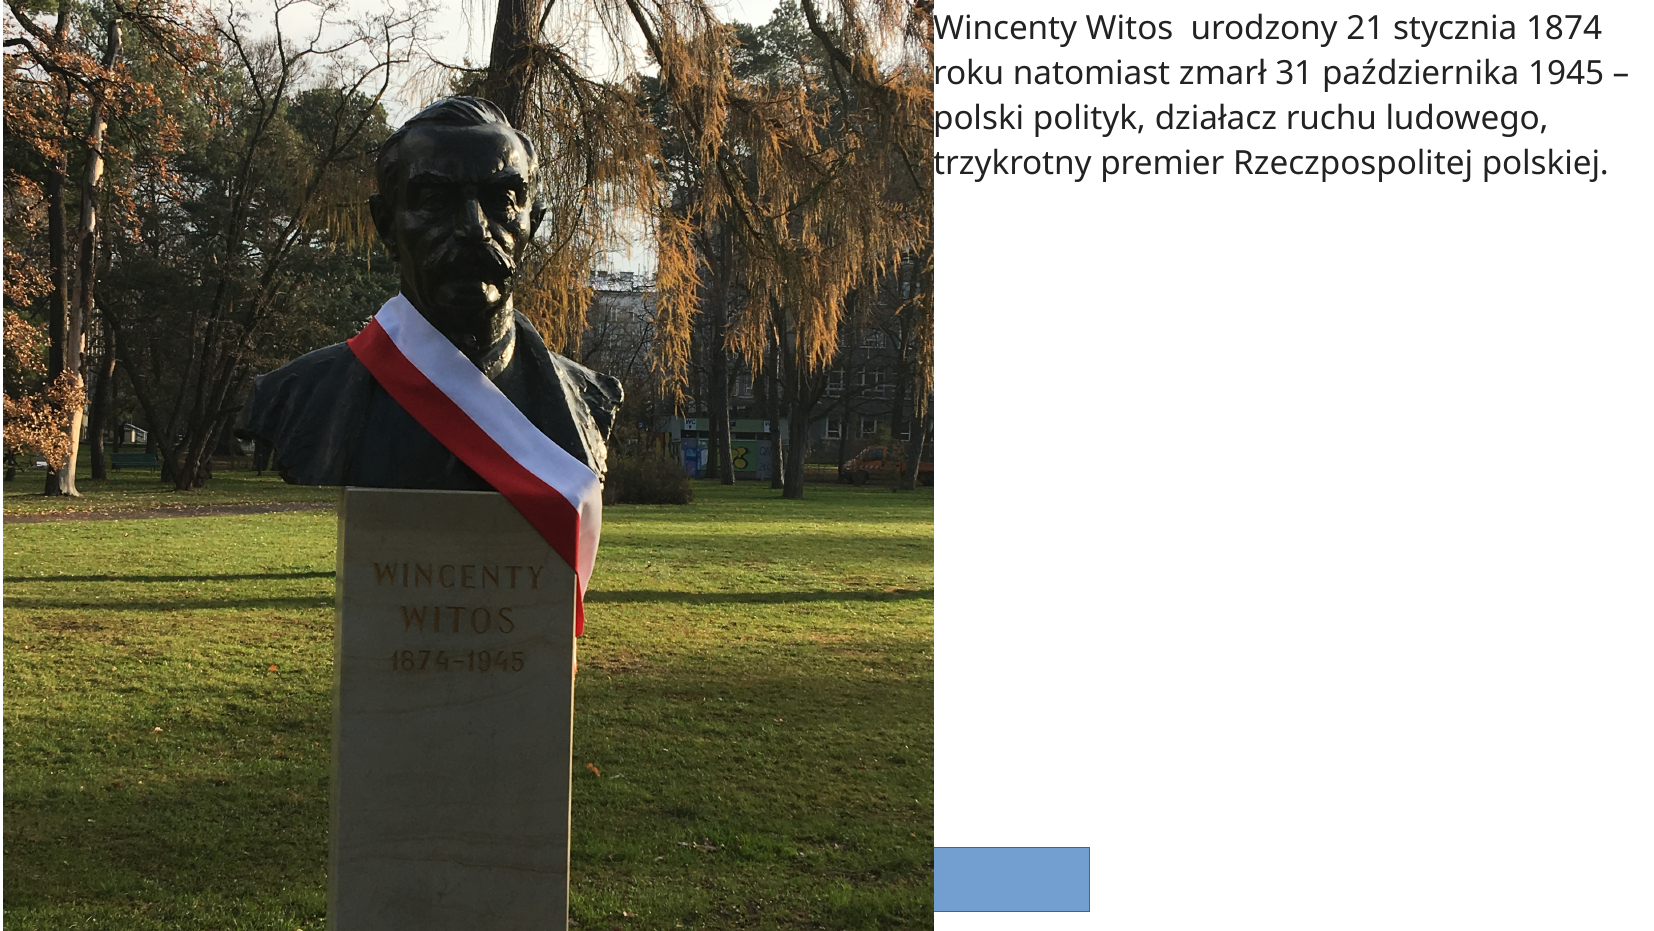

# Wincenty Witos urodzony 21 stycznia 1874 roku natomiast zmarł 31 października 1945 – polski polityk, działacz ruchu ludowego, trzykrotny premier Rzeczpospolitej polskiej.